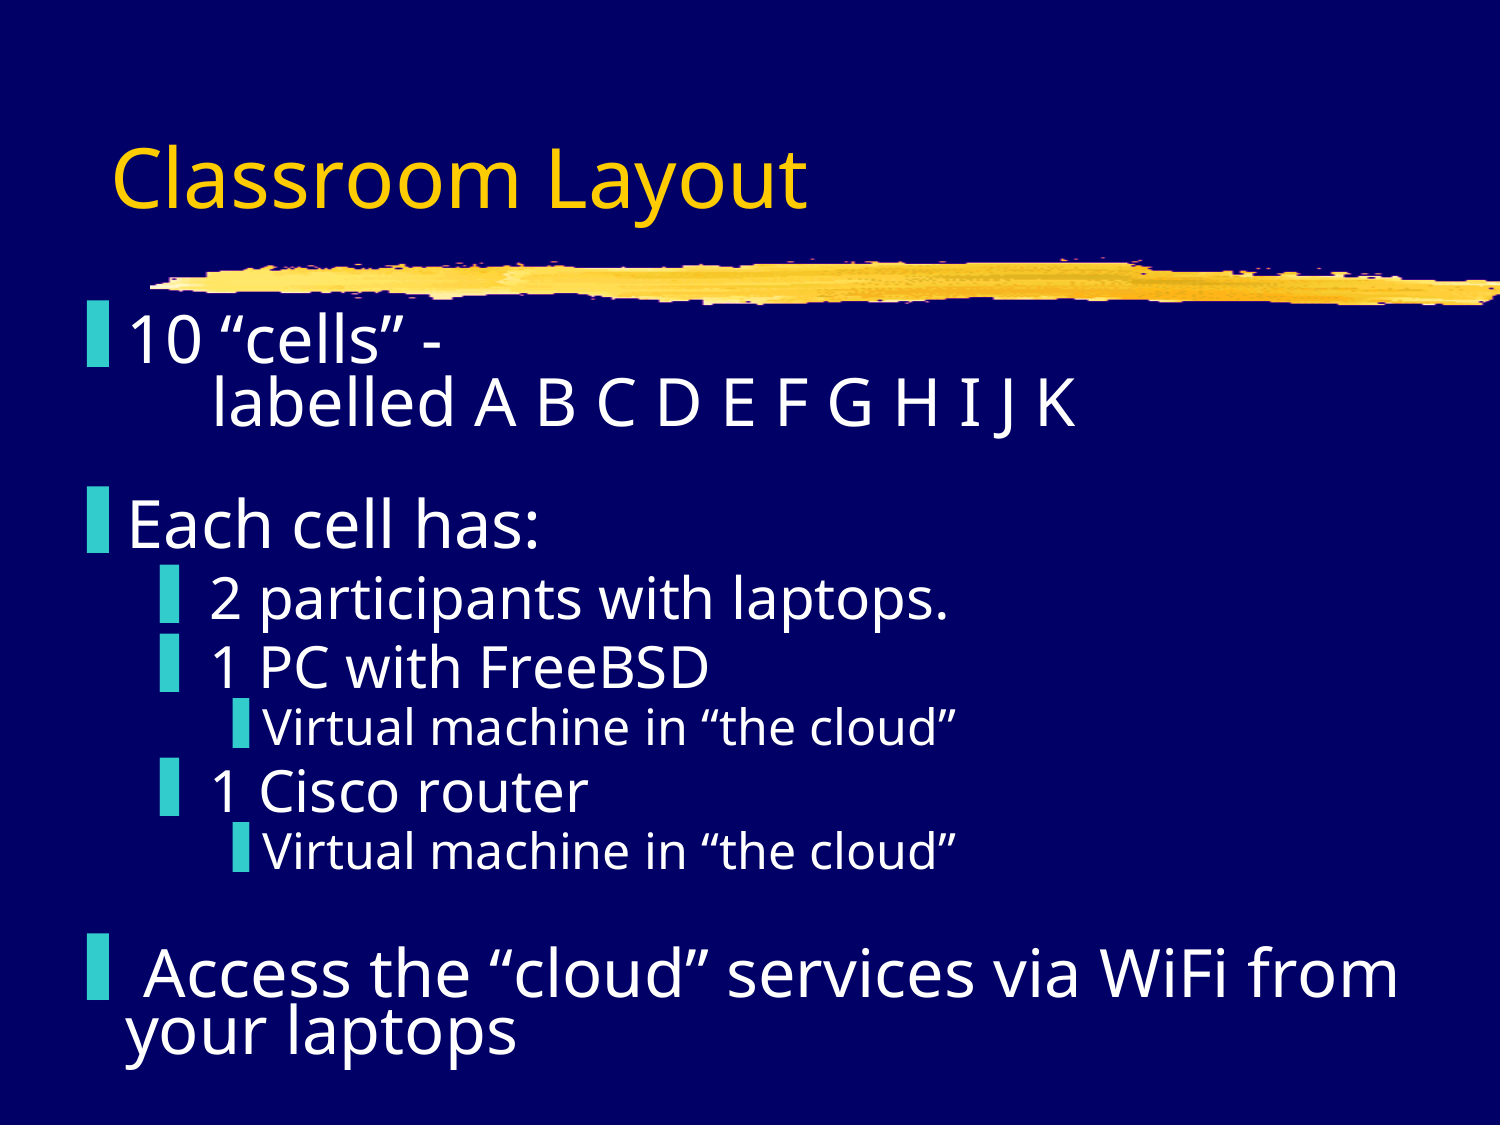

# Classroom Layout
10 “cells” -
 labelled A B C D E F G H I J K
Each cell has:
 2 participants with laptops.
 1 PC with FreeBSD
Virtual machine in “the cloud”
 1 Cisco router
Virtual machine in “the cloud”
 Access the “cloud” services via WiFi from your laptops